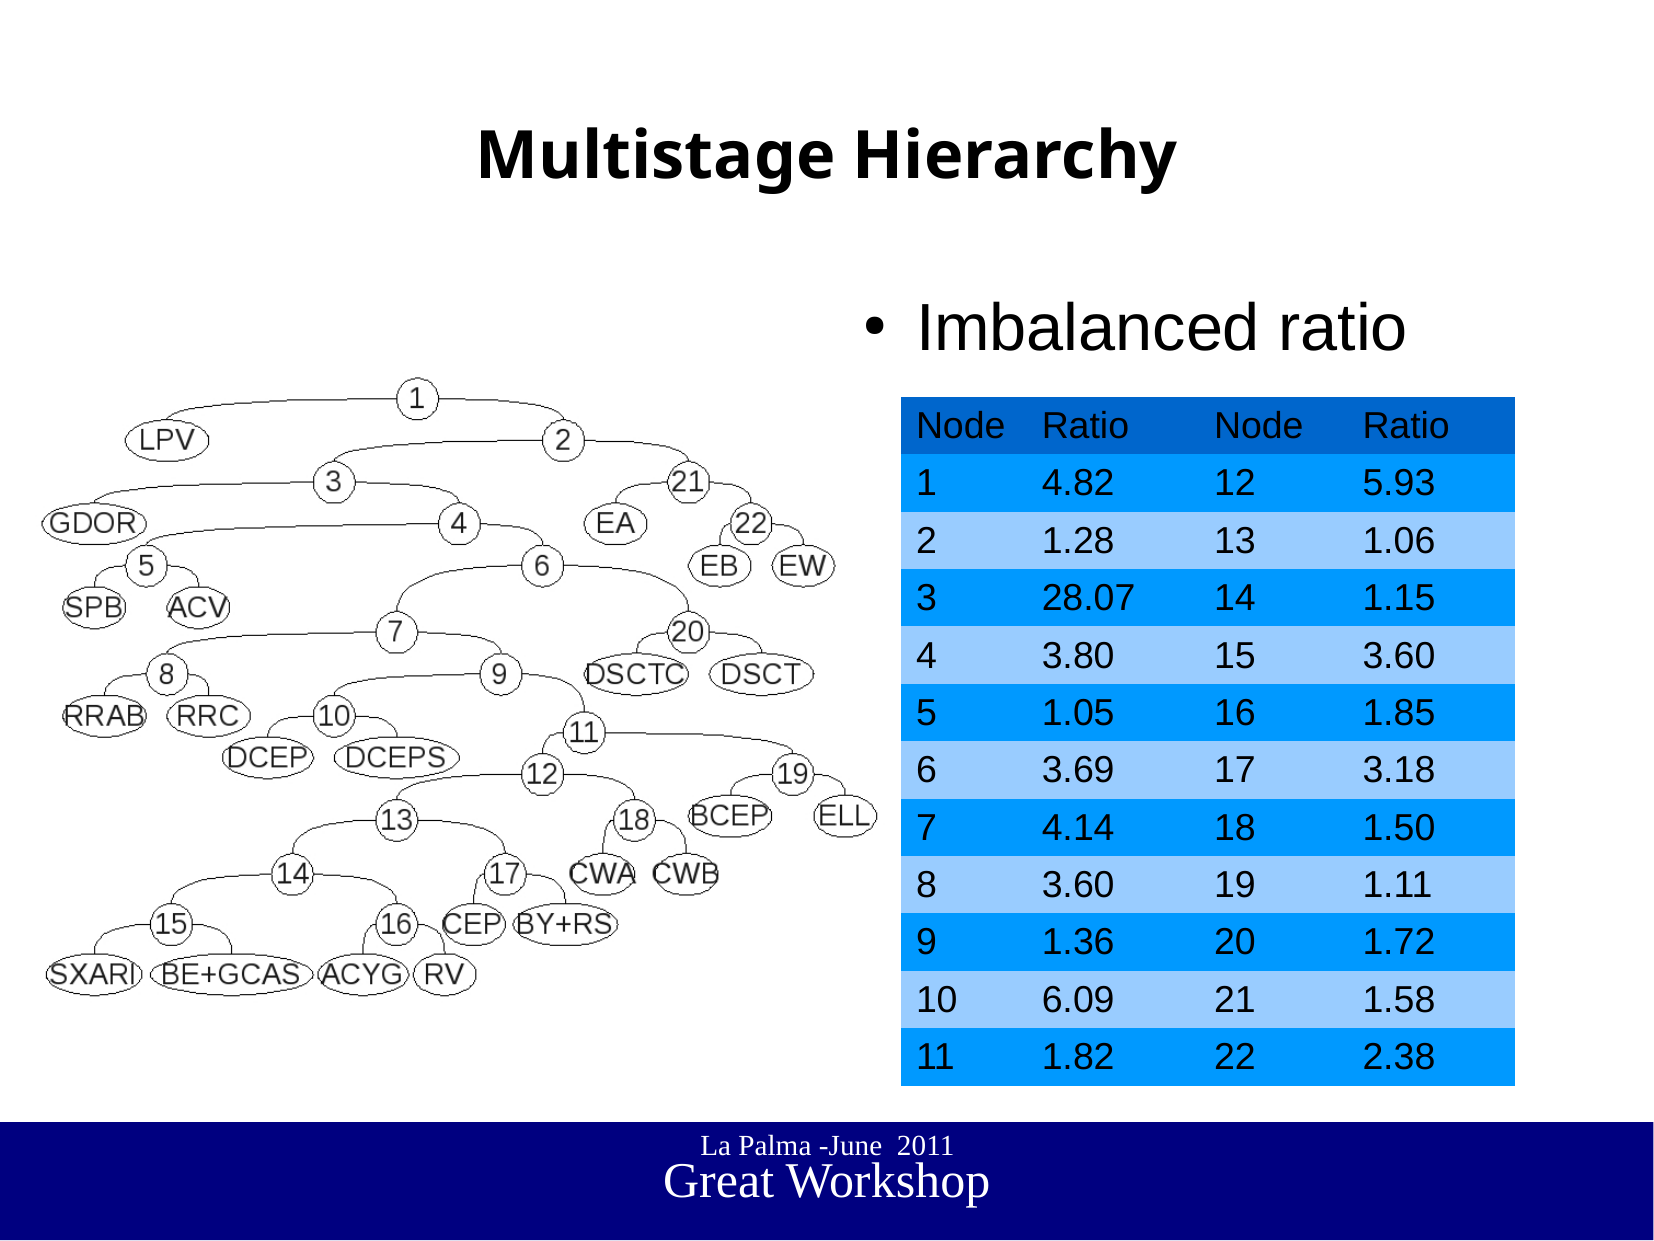

# Multistage Hierarchy
Imbalanced ratio
| Node | Ratio | Node | Ratio |
| --- | --- | --- | --- |
| 1 | 4.82 | 12 | 5.93 |
| 2 | 1.28 | 13 | 1.06 |
| 3 | 28.07 | 14 | 1.15 |
| 4 | 3.80 | 15 | 3.60 |
| 5 | 1.05 | 16 | 1.85 |
| 6 | 3.69 | 17 | 3.18 |
| 7 | 4.14 | 18 | 1.50 |
| 8 | 3.60 | 19 | 1.11 |
| 9 | 1.36 | 20 | 1.72 |
| 10 | 6.09 | 21 | 1.58 |
| 11 | 1.82 | 22 | 2.38 |